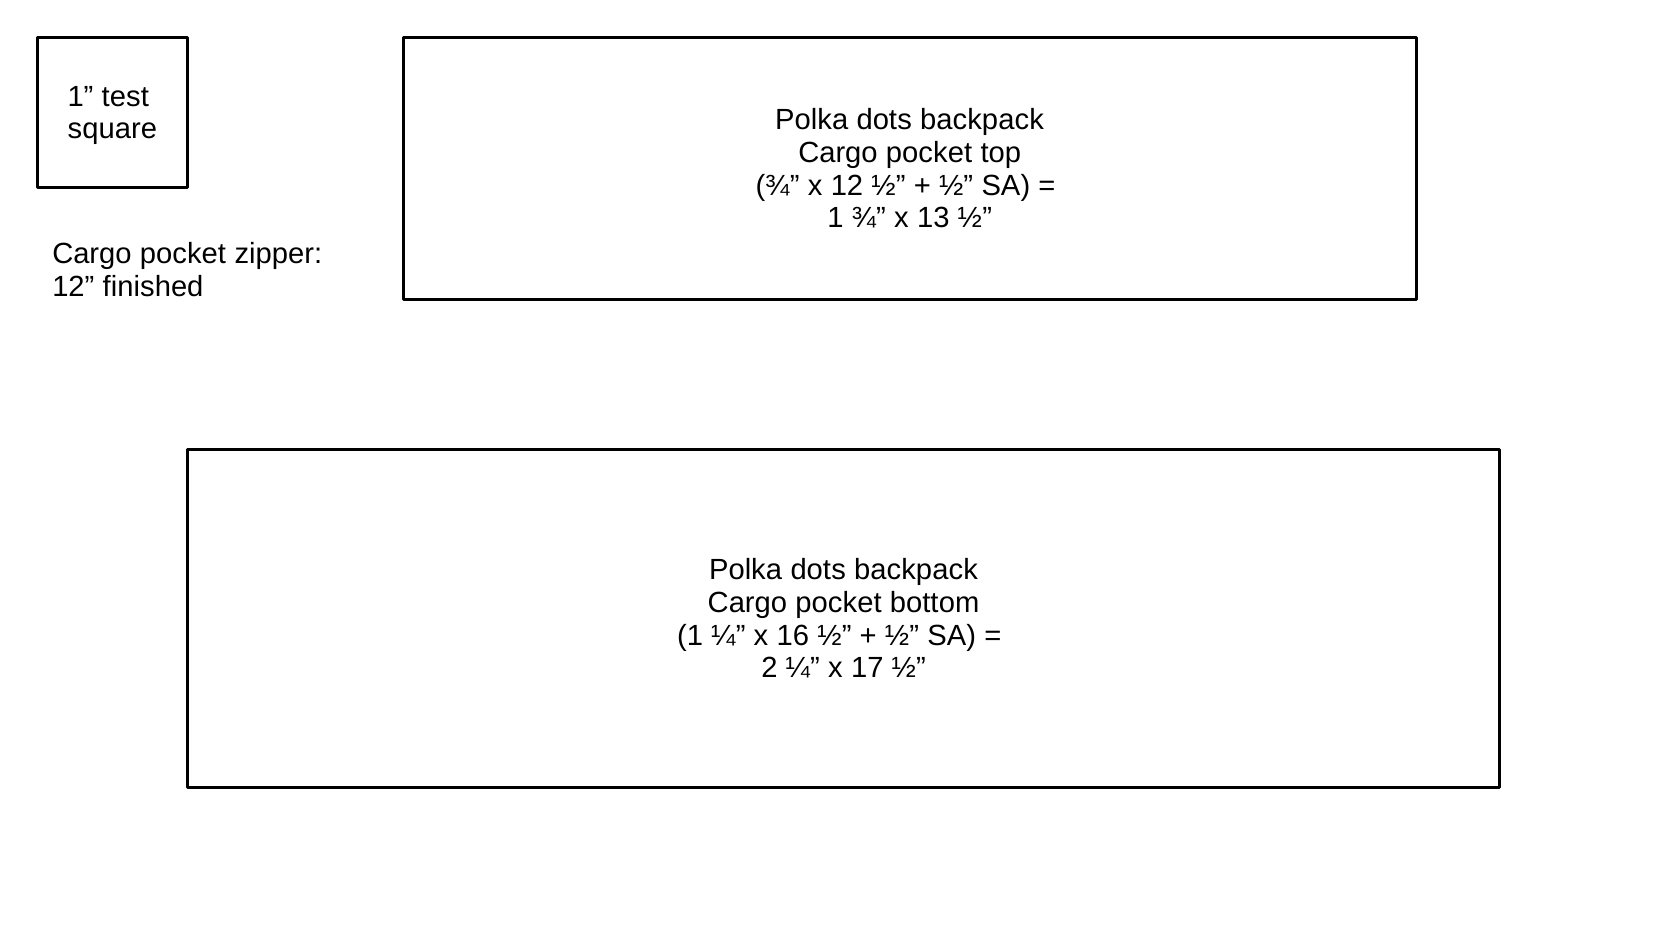

1” test
square
Polka dots backpack
Cargo pocket top
(¾” x 12 ½” + ½” SA) =
1 ¾” x 13 ½”
Cargo pocket zipper: 12” finished
Polka dots backpack
Cargo pocket bottom
(1 ¼” x 16 ½” + ½” SA) =
2 ¼” x 17 ½”